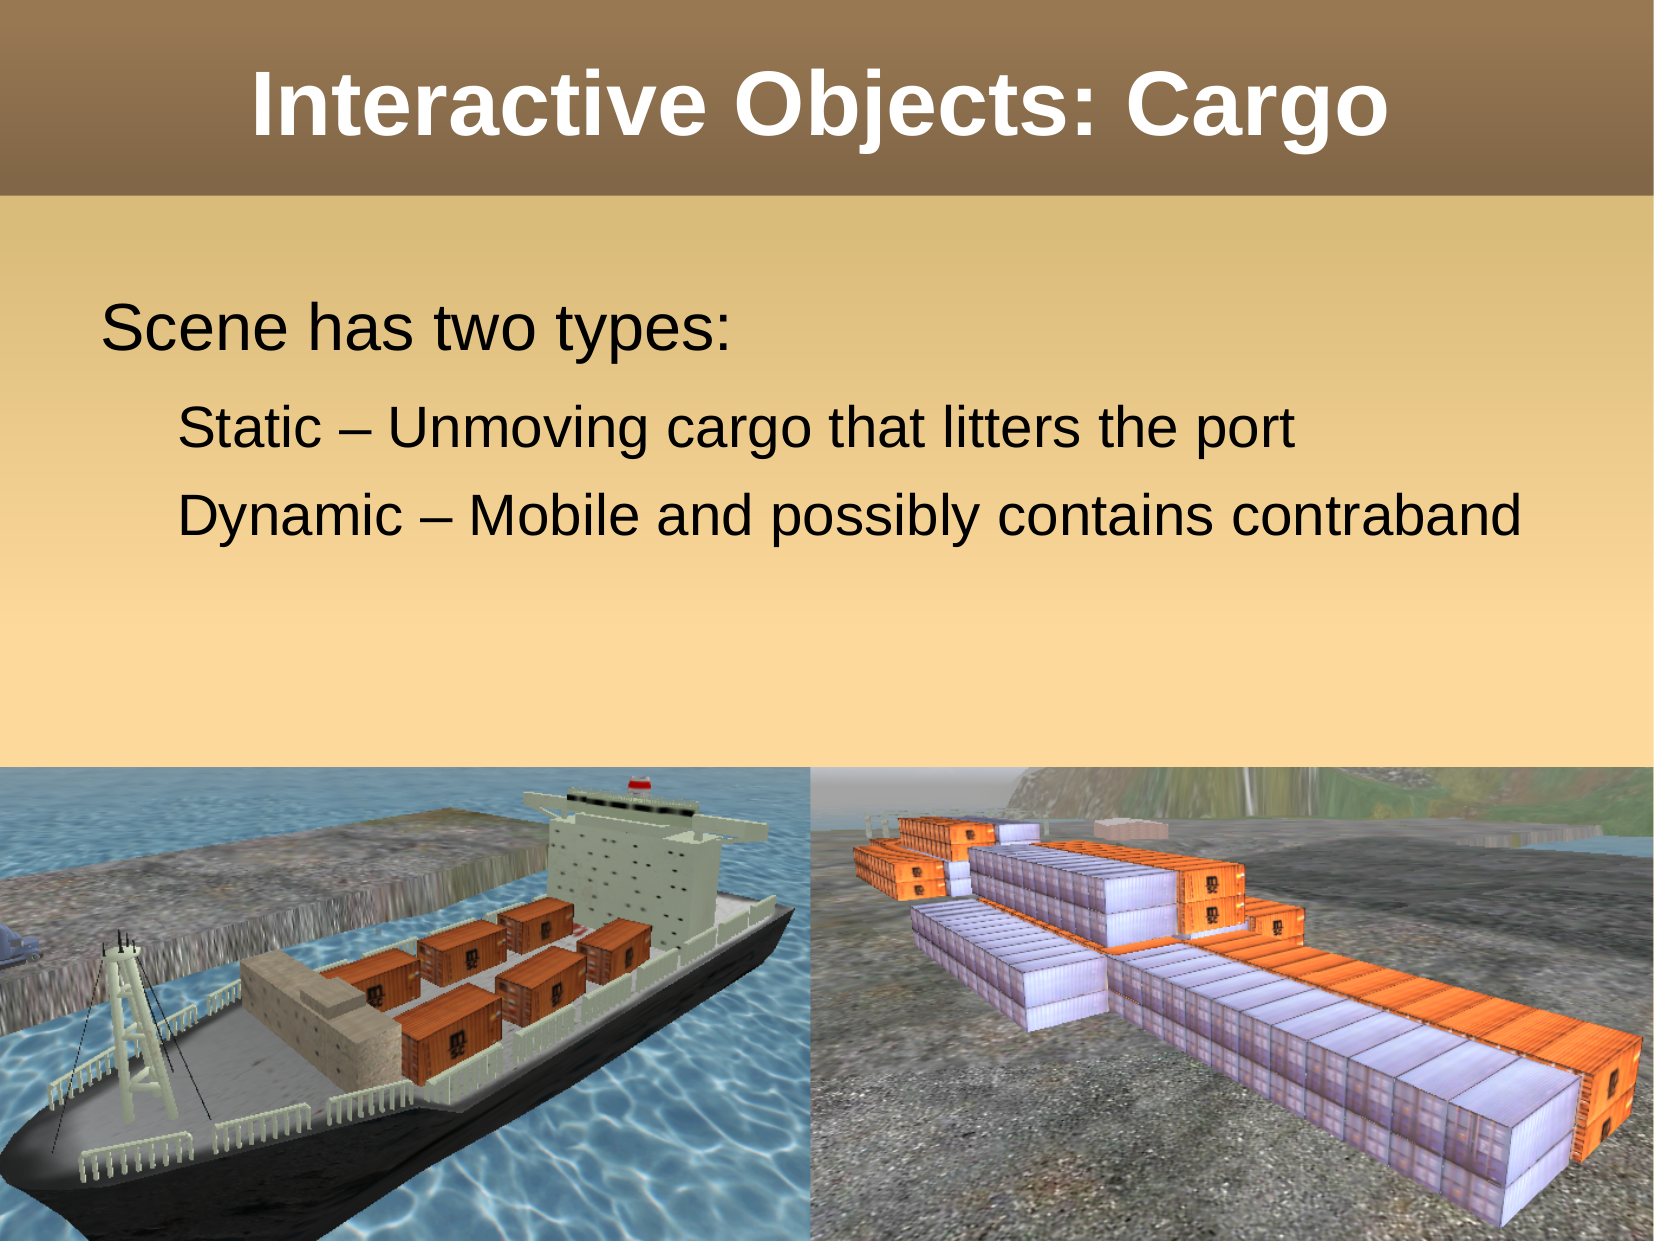

# Interactive Objects: Cargo
Scene has two types:
Static – Unmoving cargo that litters the port
Dynamic – Mobile and possibly contains contraband